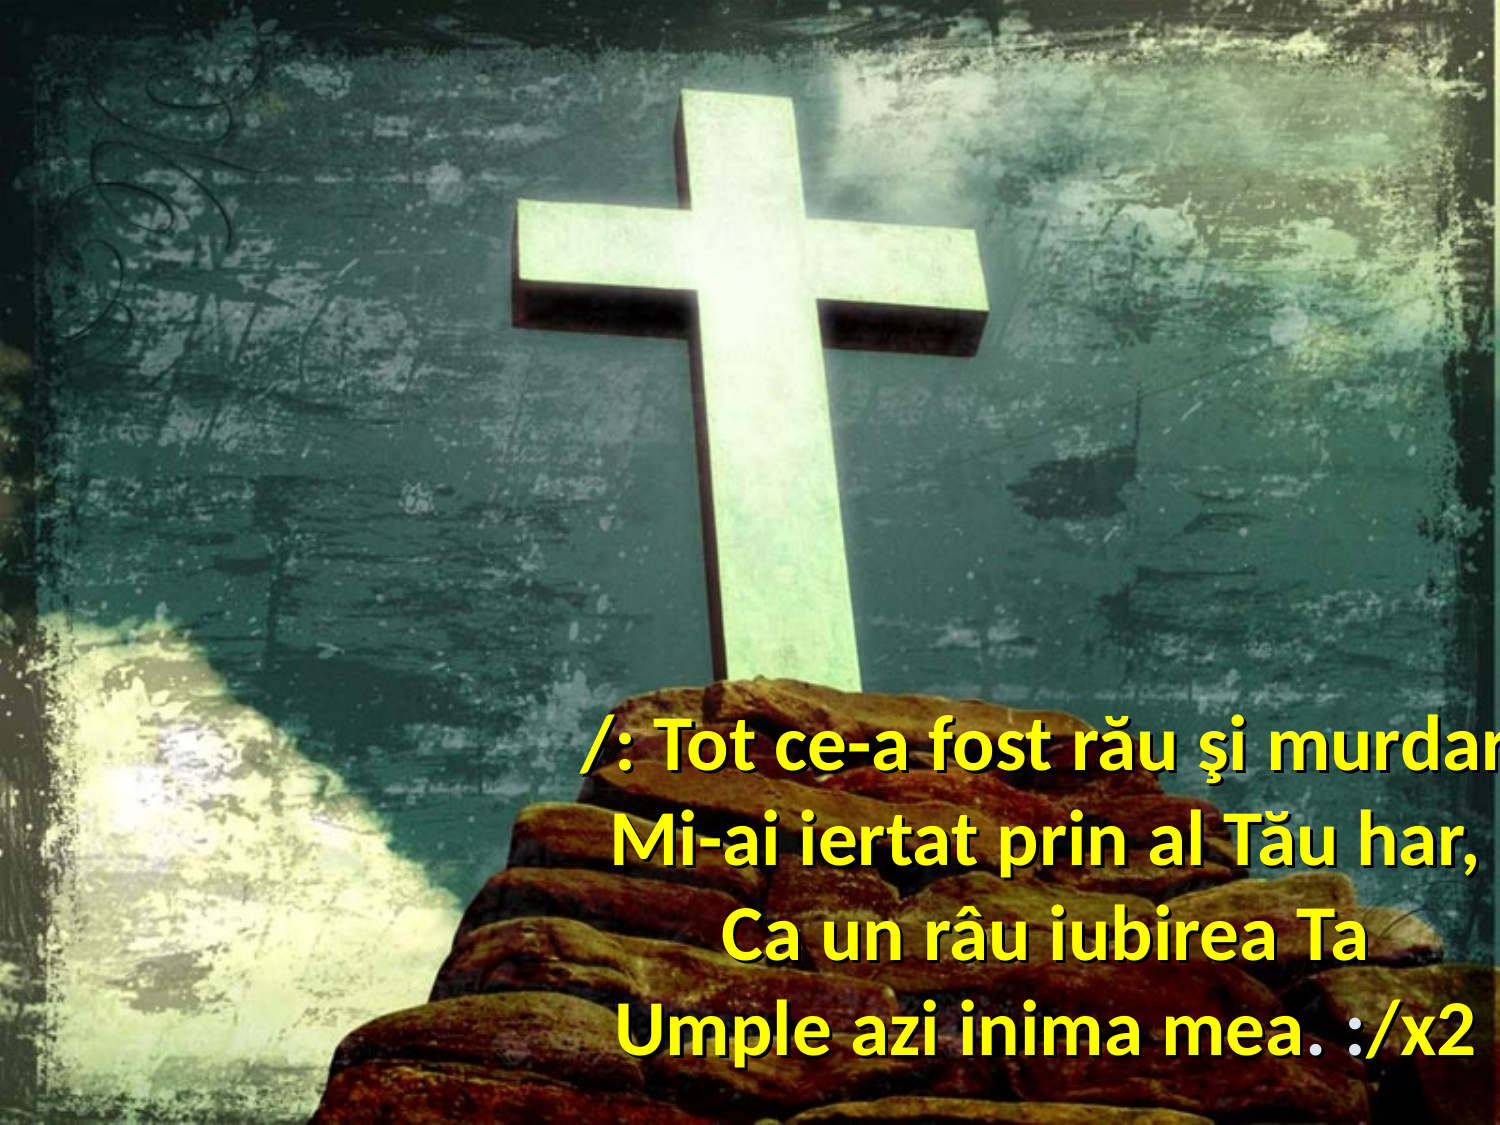

# /: Tot ce-a fost rău şi murdar Mi-ai iertat prin al Tău har, Ca un râu iubirea Ta Umple azi inima mea. :/x2